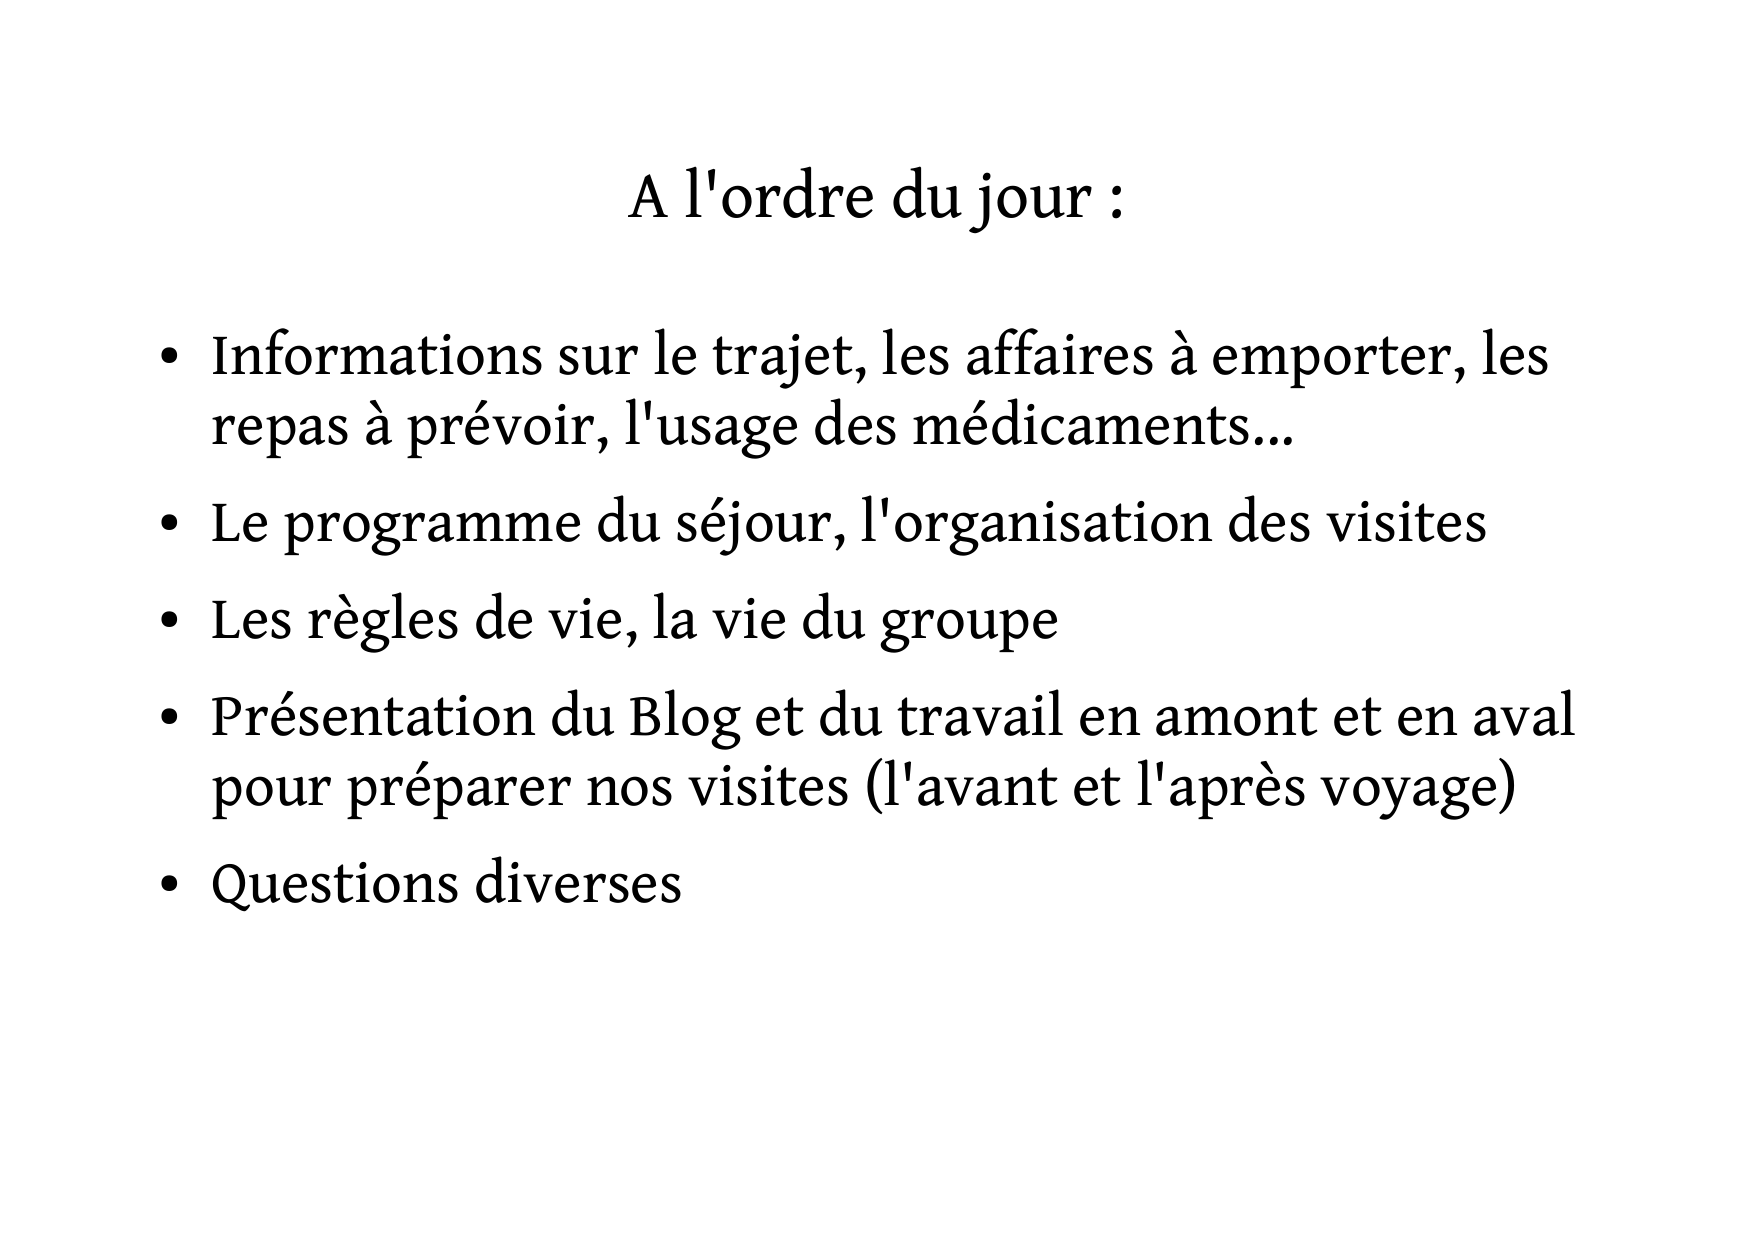

# A l'ordre du jour :
Informations sur le trajet, les affaires à emporter, les repas à prévoir, l'usage des médicaments...
Le programme du séjour, l'organisation des visites
Les règles de vie, la vie du groupe
Présentation du Blog et du travail en amont et en aval pour préparer nos visites (l'avant et l'après voyage)
Questions diverses